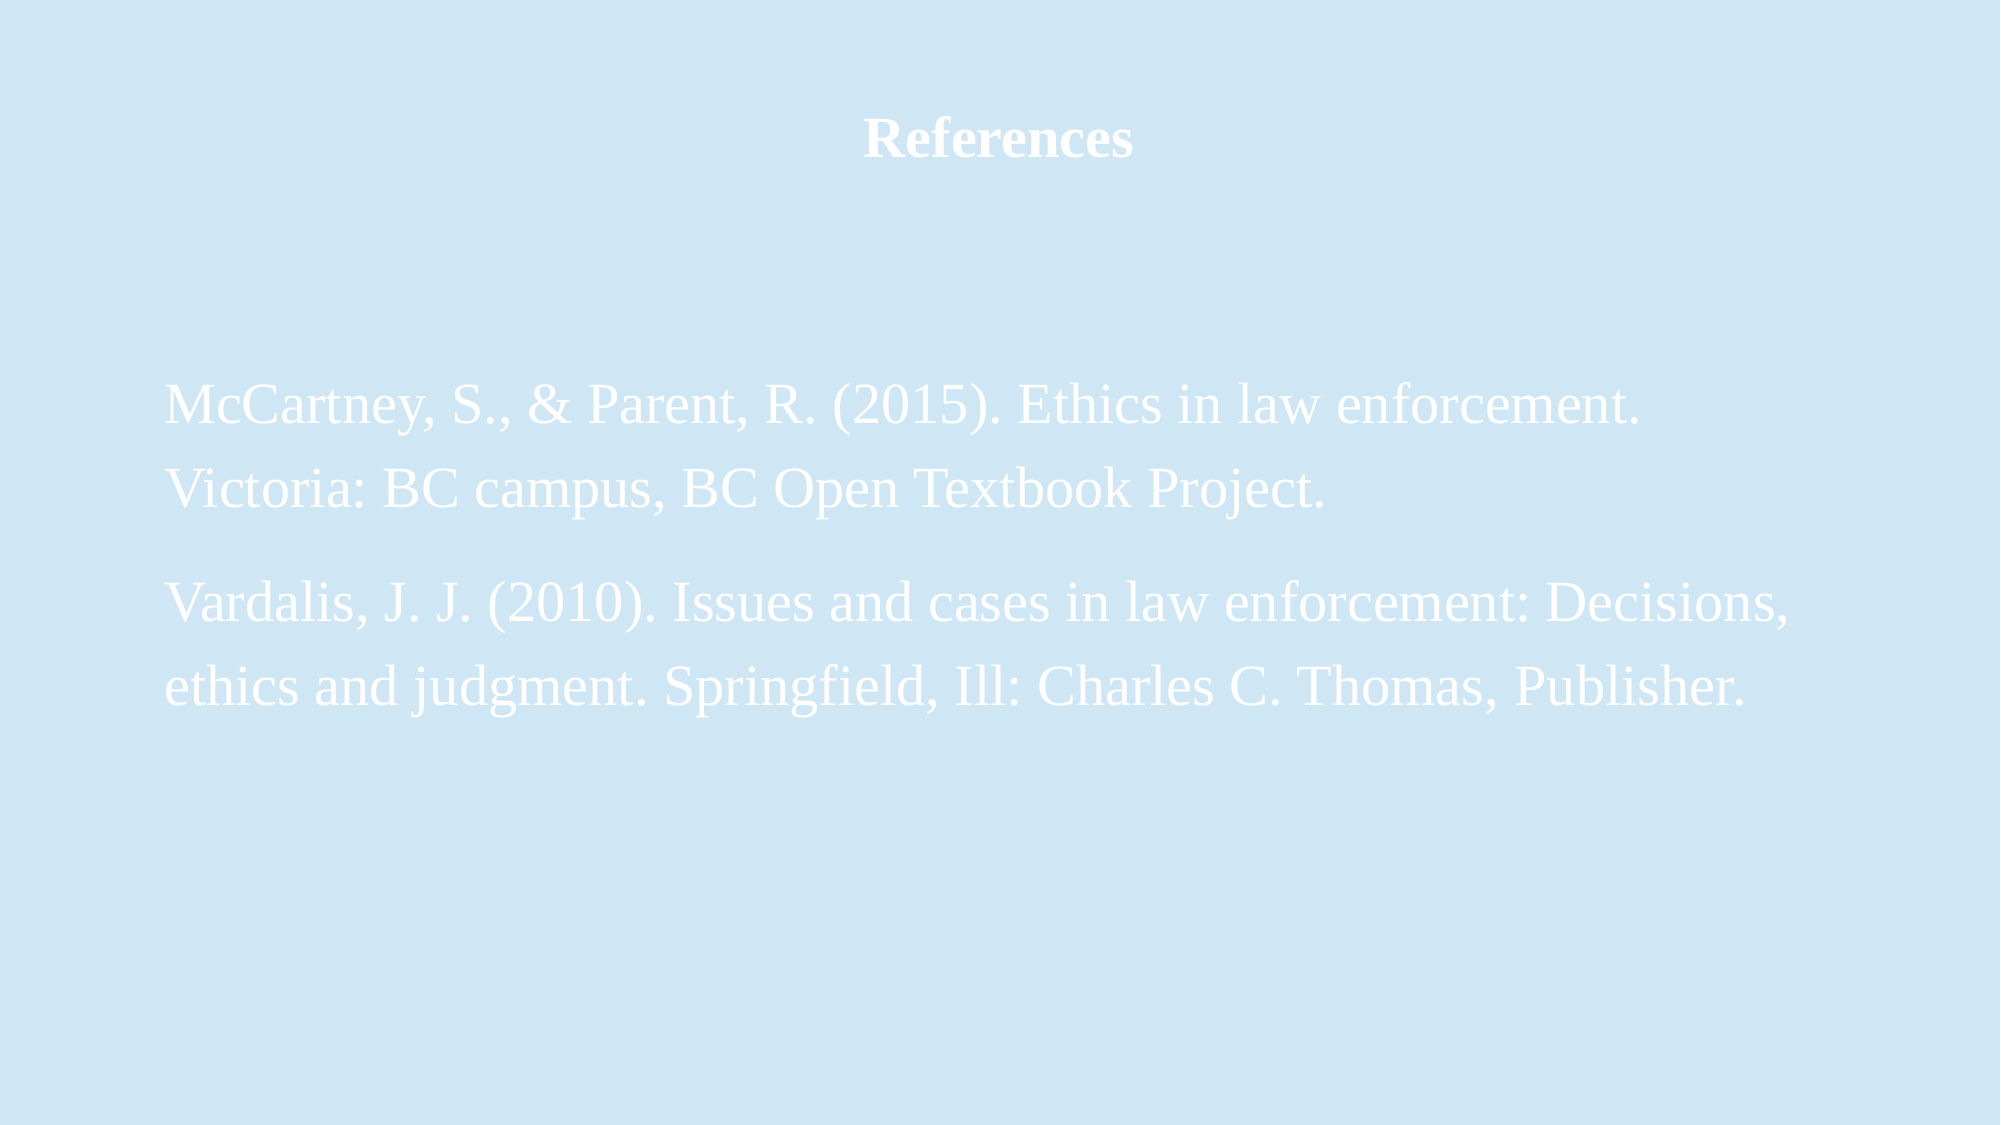

# References
McCartney, S., & Parent, R. (2015). Ethics in law enforcement. 	Victoria: BC campus, BC Open Textbook Project.
Vardalis, J. J. (2010). Issues and cases in law enforcement: Decisions,	ethics and judgment. Springfield, Ill: Charles C. Thomas, 	Publisher.